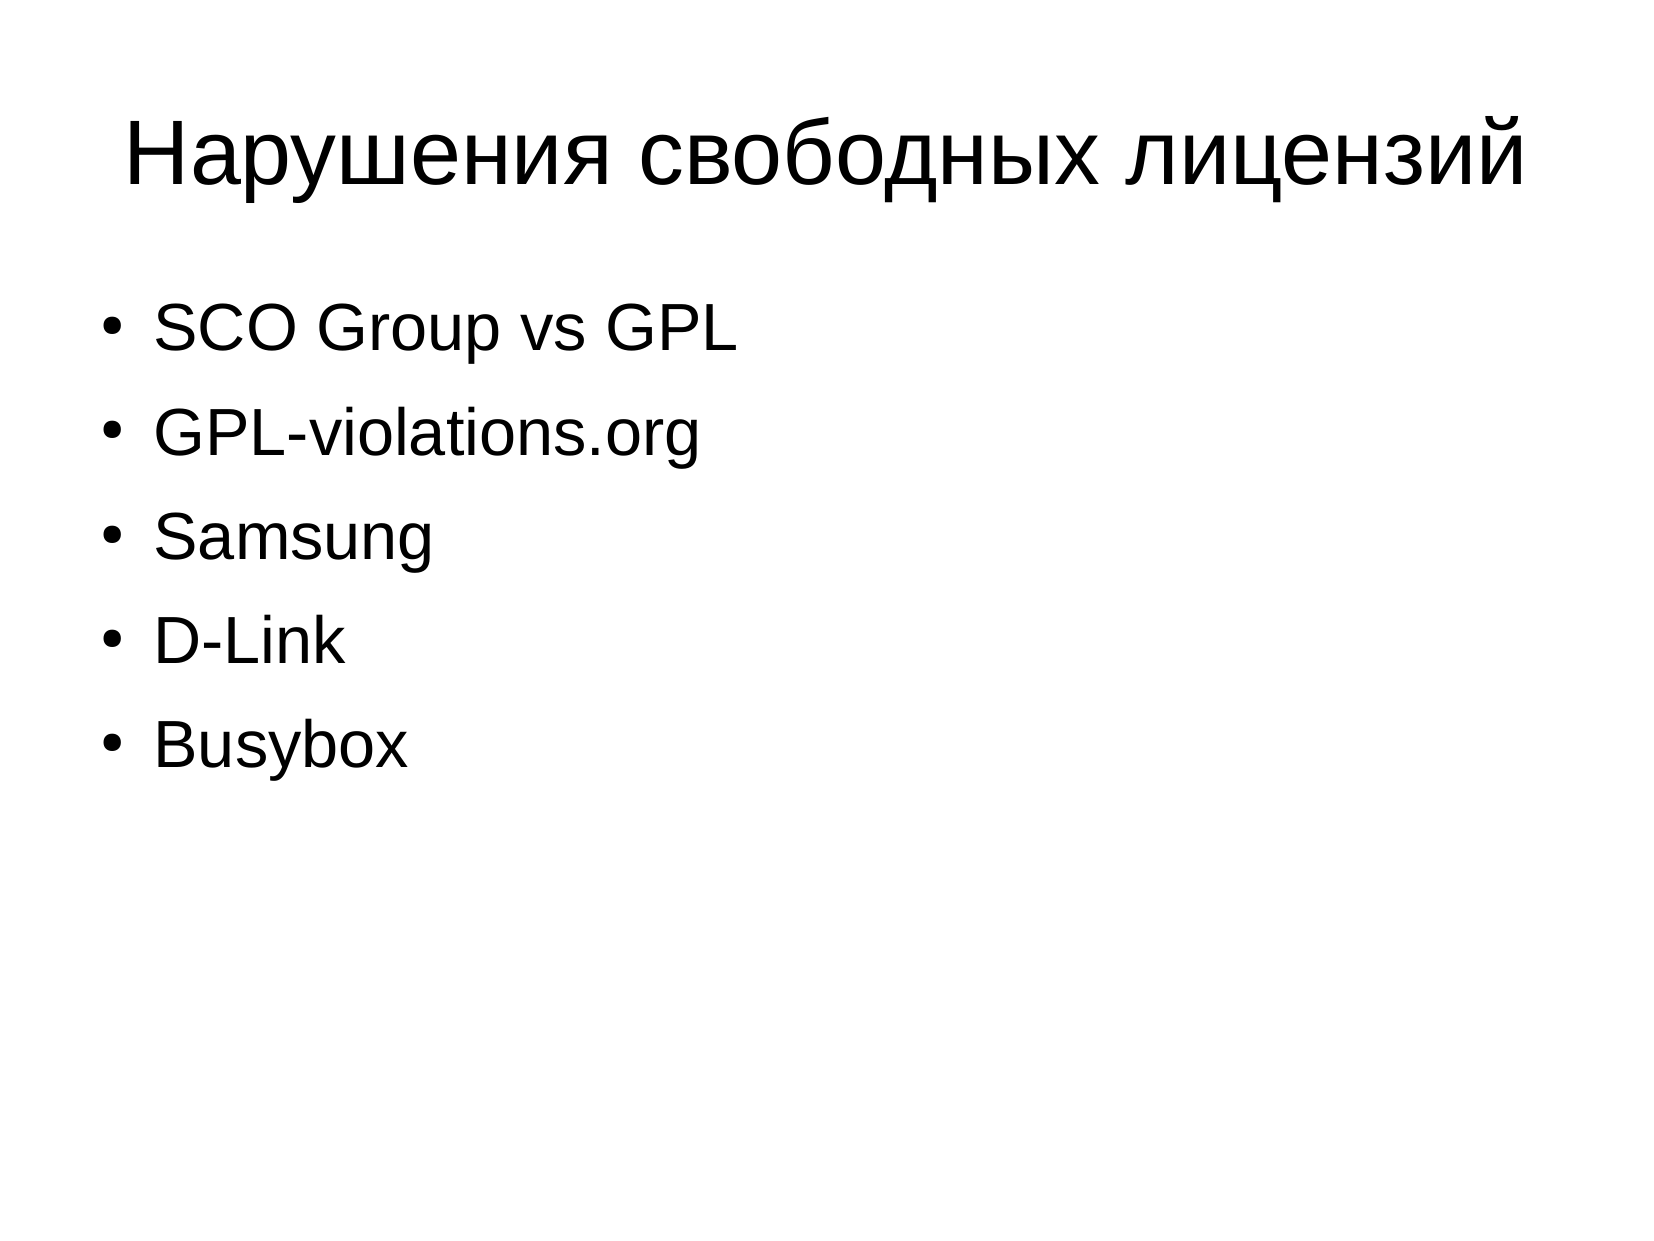

# Нарушения свободных лицензий
SCO Group vs GPL
GPL-violations.org
Samsung
D-Link
Busybox